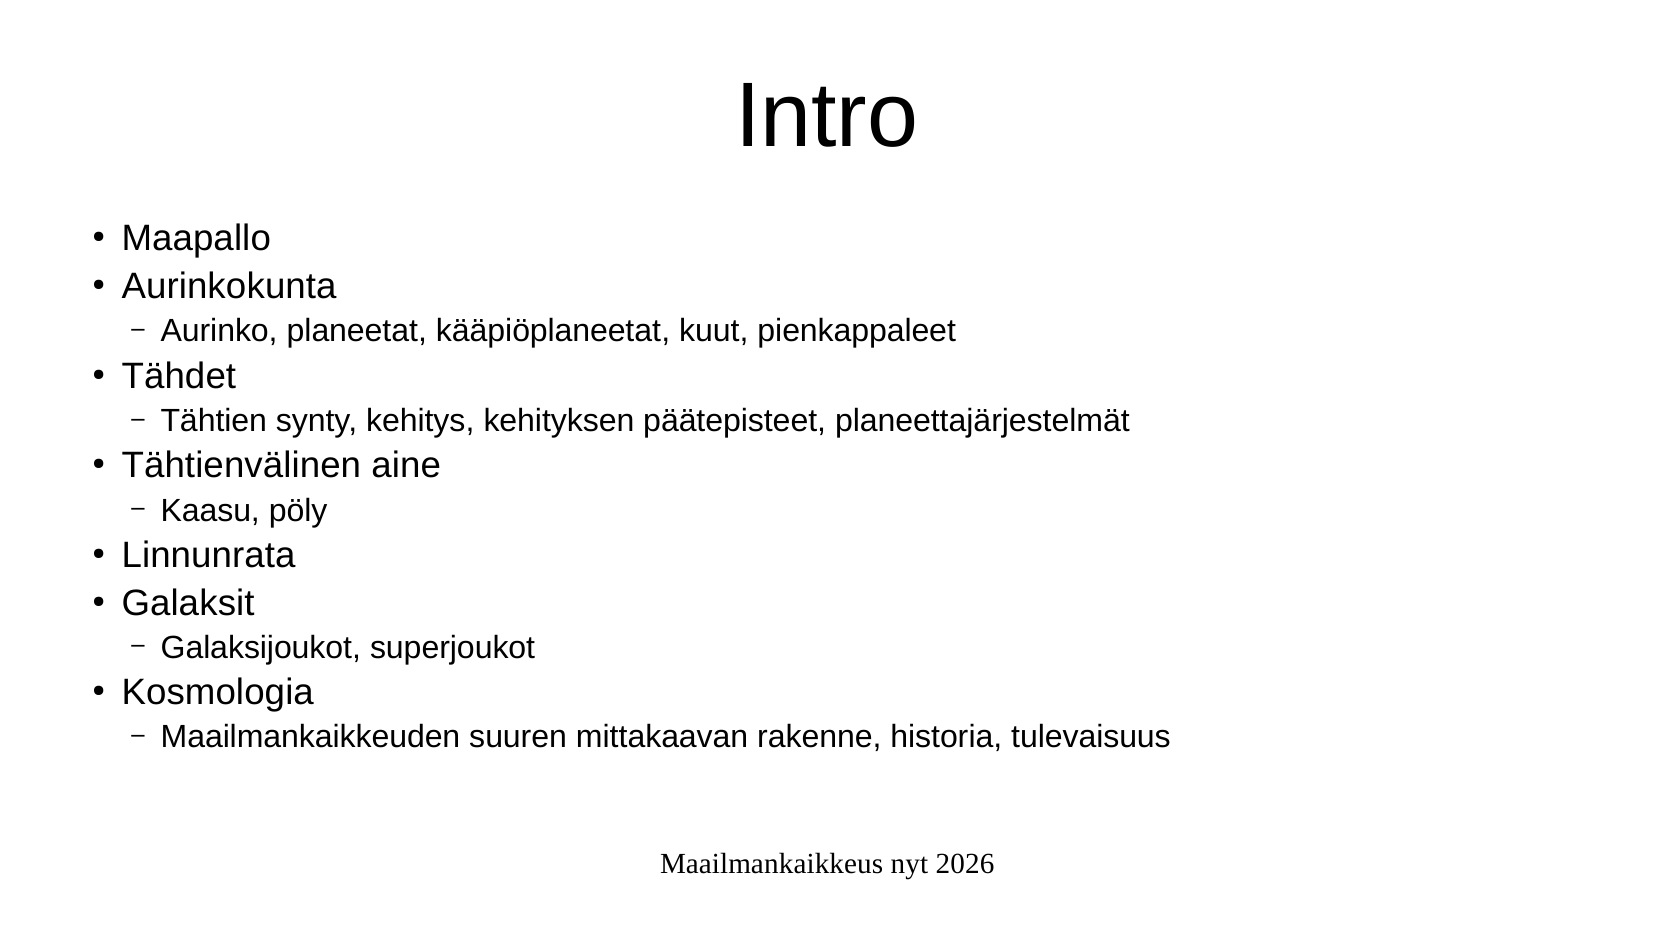

# Intro
Maapallo
Aurinkokunta
Aurinko, planeetat, kääpiöplaneetat, kuut, pienkappaleet
Tähdet
Tähtien synty, kehitys, kehityksen päätepisteet, planeettajärjestelmät
Tähtienvälinen aine
Kaasu, pöly
Linnunrata
Galaksit
Galaksijoukot, superjoukot
Kosmologia
Maailmankaikkeuden suuren mittakaavan rakenne, historia, tulevaisuus